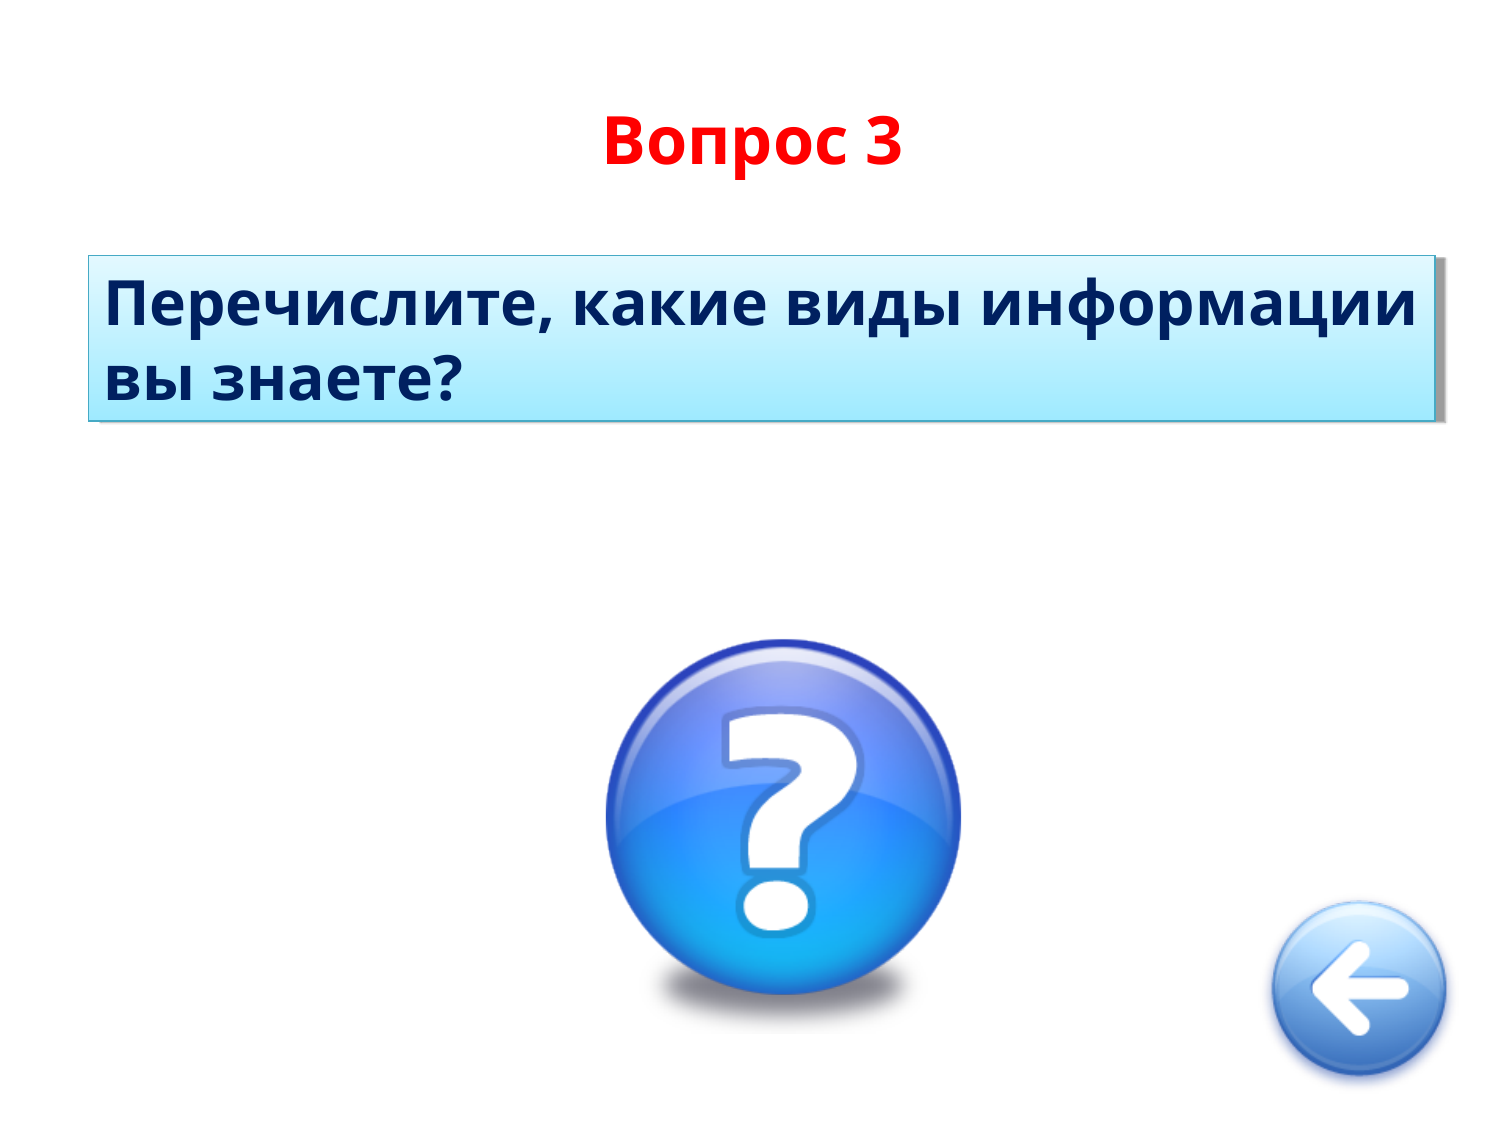

Вопрос 3
Перечислите, какие виды информации вы знаете?